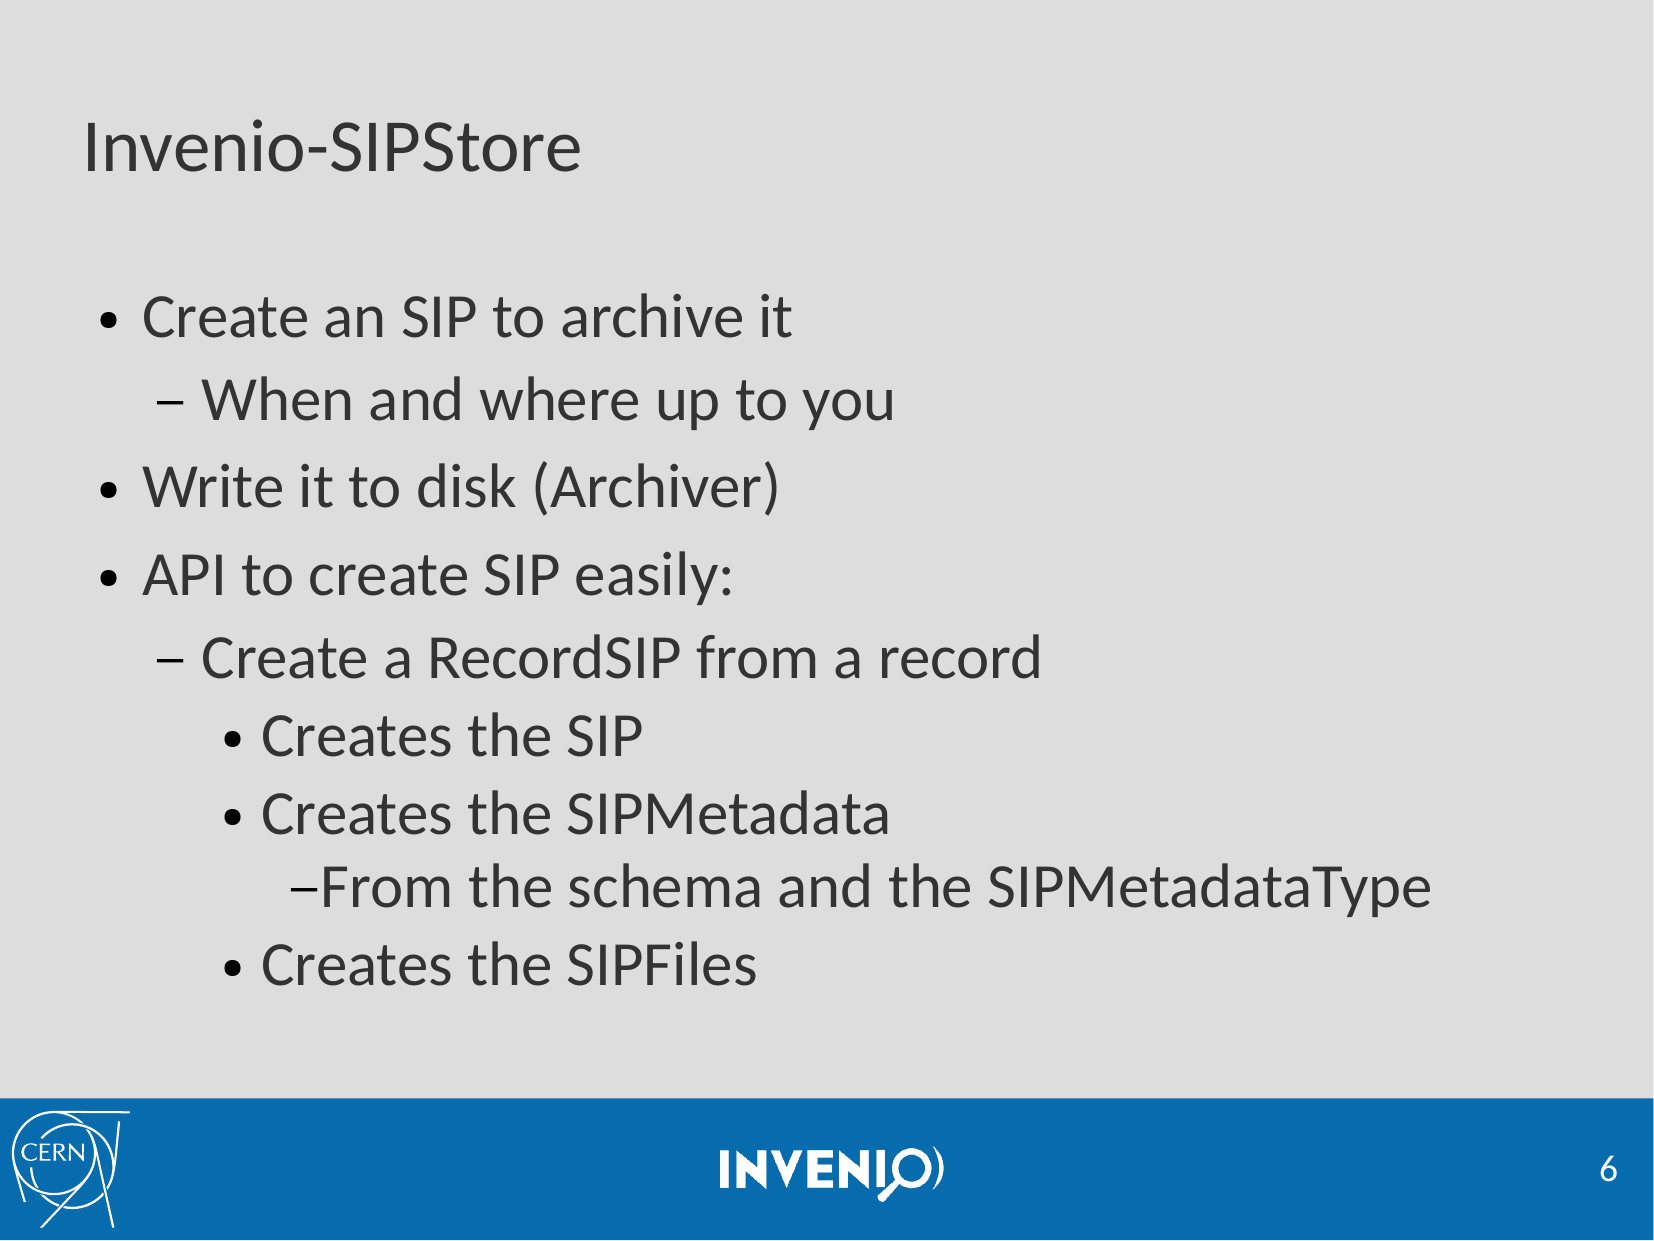

# Invenio-SIPStore
Create an SIP to archive it
When and where up to you
Write it to disk (Archiver)
API to create SIP easily:
Create a RecordSIP from a record
Creates the SIP
Creates the SIPMetadata
From the schema and the SIPMetadataType
Creates the SIPFiles
6